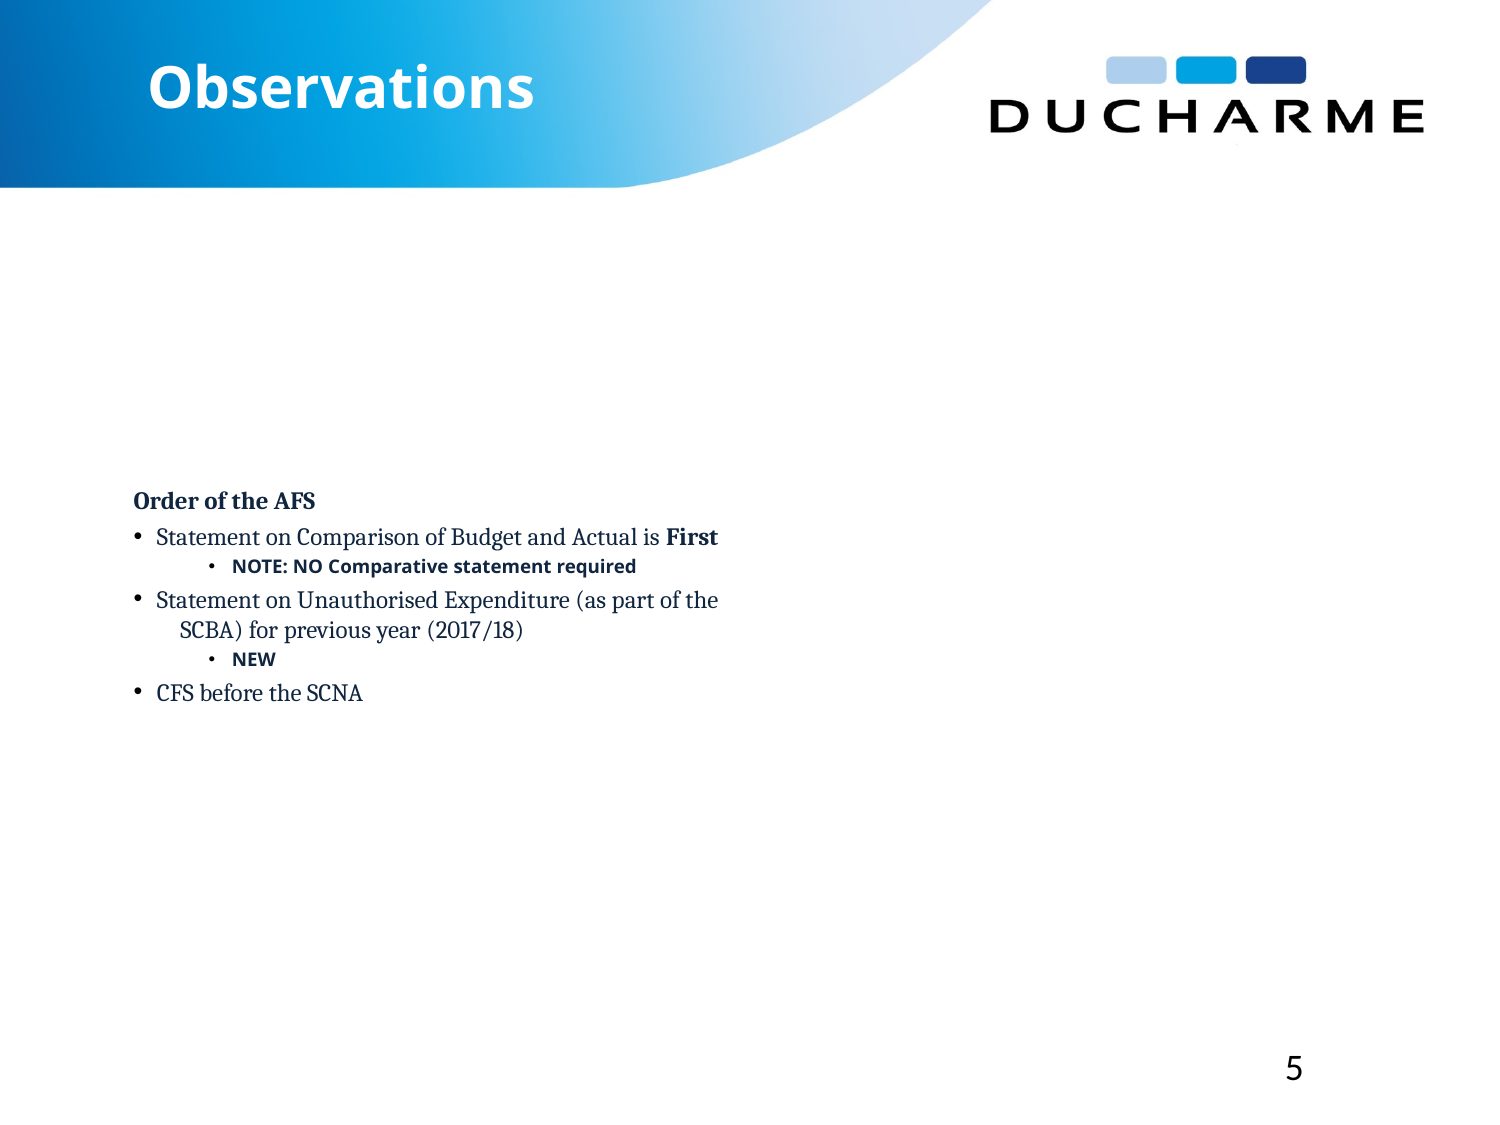

Observations
# Order of the AFS
Statement on Comparison of Budget and Actual is First
NOTE: NO Comparative statement required
Statement on Unauthorised Expenditure (as part of the SCBA) for previous year (2017/18)
NEW
CFS before the SCNA